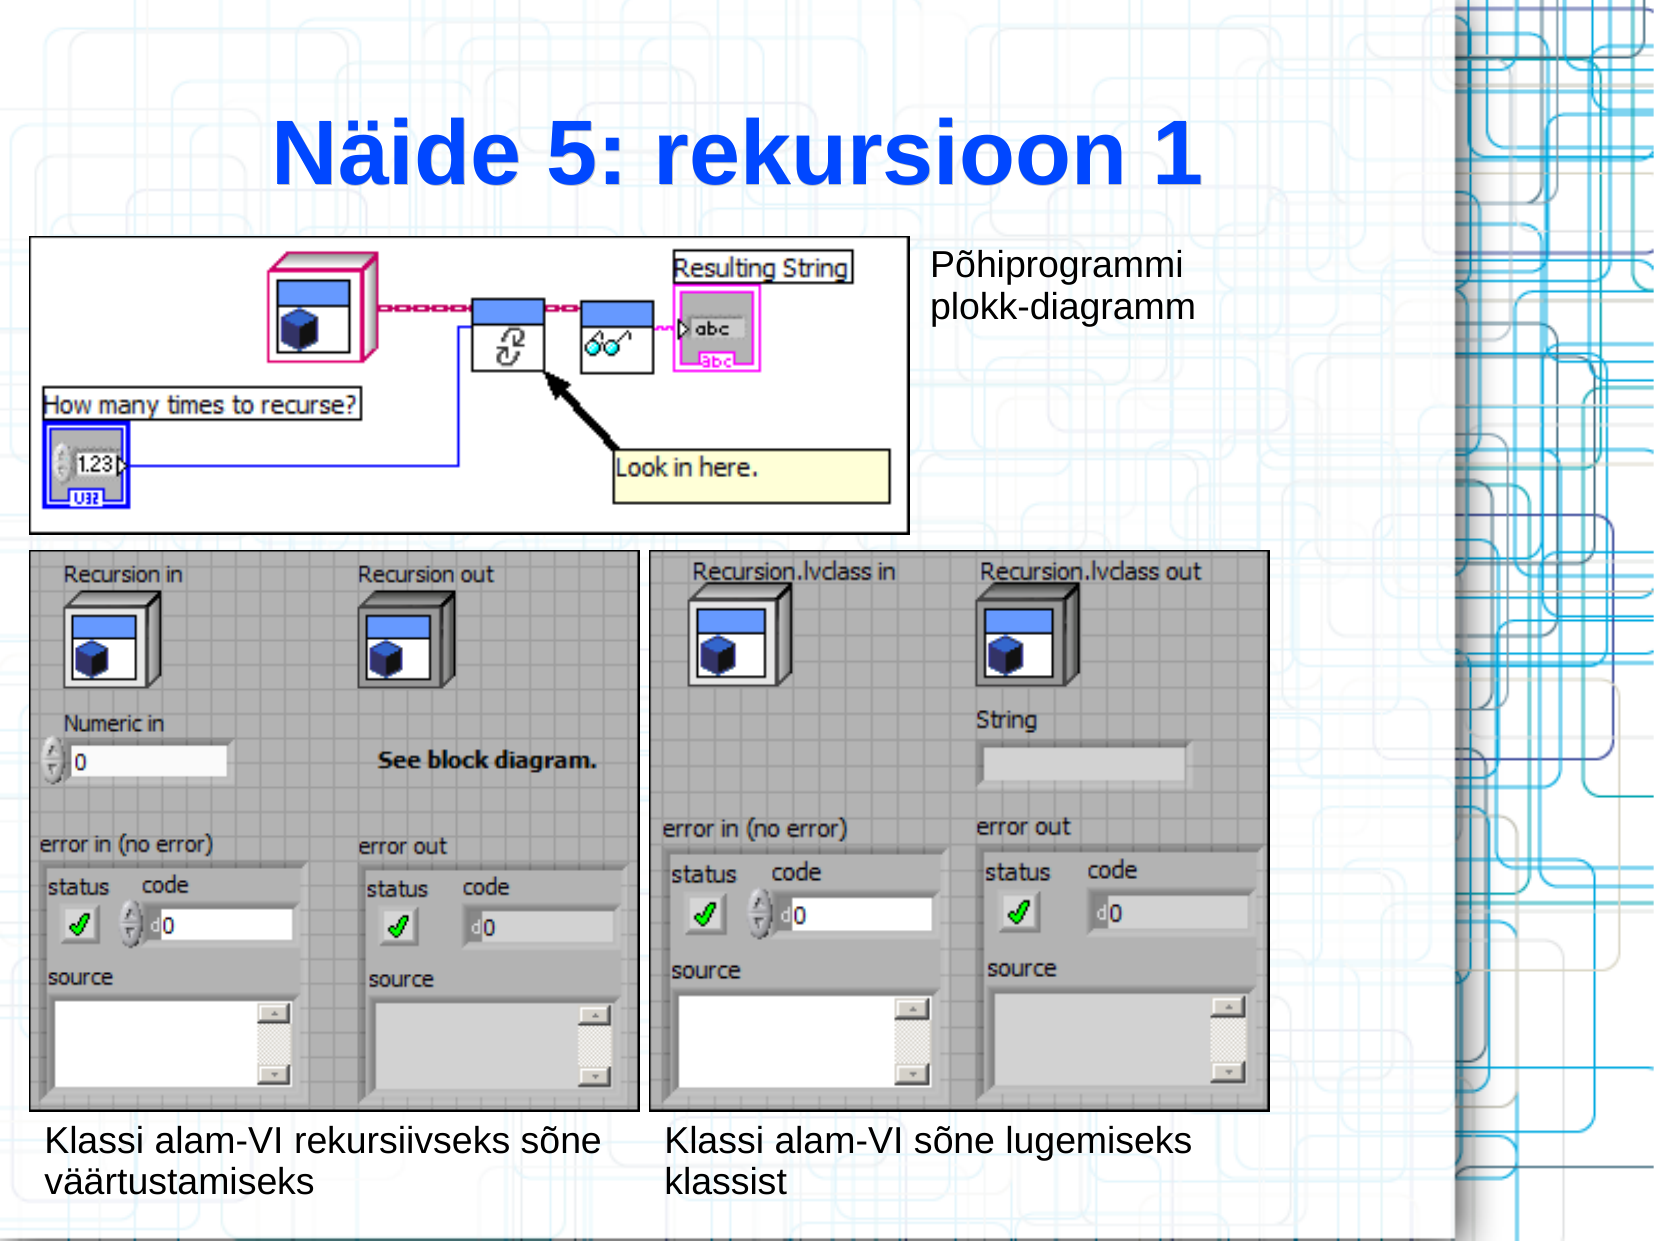

# Näide 5: rekursioon 1
Põhiprogrammi plokk-diagramm
Klassi alam-VI rekursiivseks sõne väärtustamiseks
Klassi alam-VI sõne lugemiseks klassist